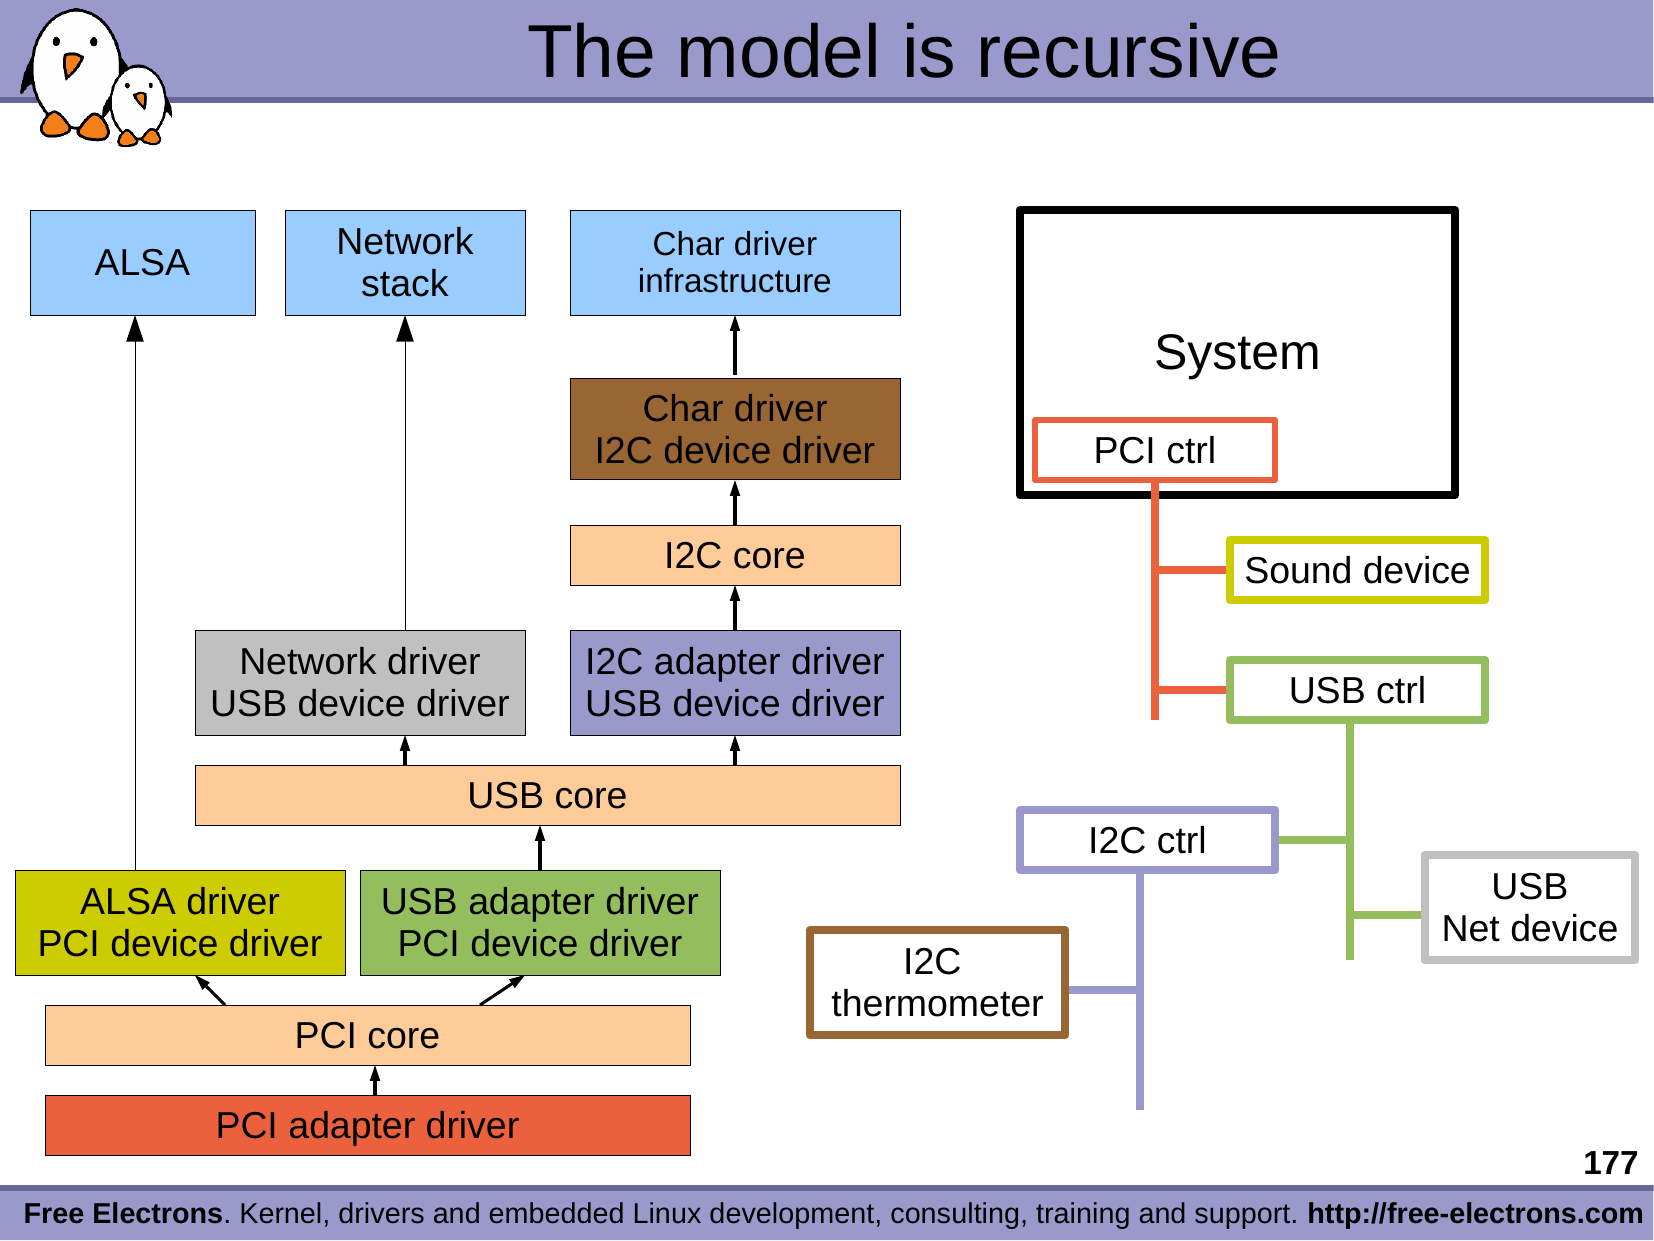

# The model is recursive
ALSA
Network
stack
Char driver
infrastructure
System
Char driver
I2C device driver
PCI ctrl
I2C core
Sound device
Network driver
USB device driver
I2C adapter driver
USB device driver
USB ctrl
USB core
I2C ctrl
USB
Net device
ALSA driver
PCI device driver
USB adapter driver
PCI device driver
I2C
thermometer
PCI core
PCI adapter driver